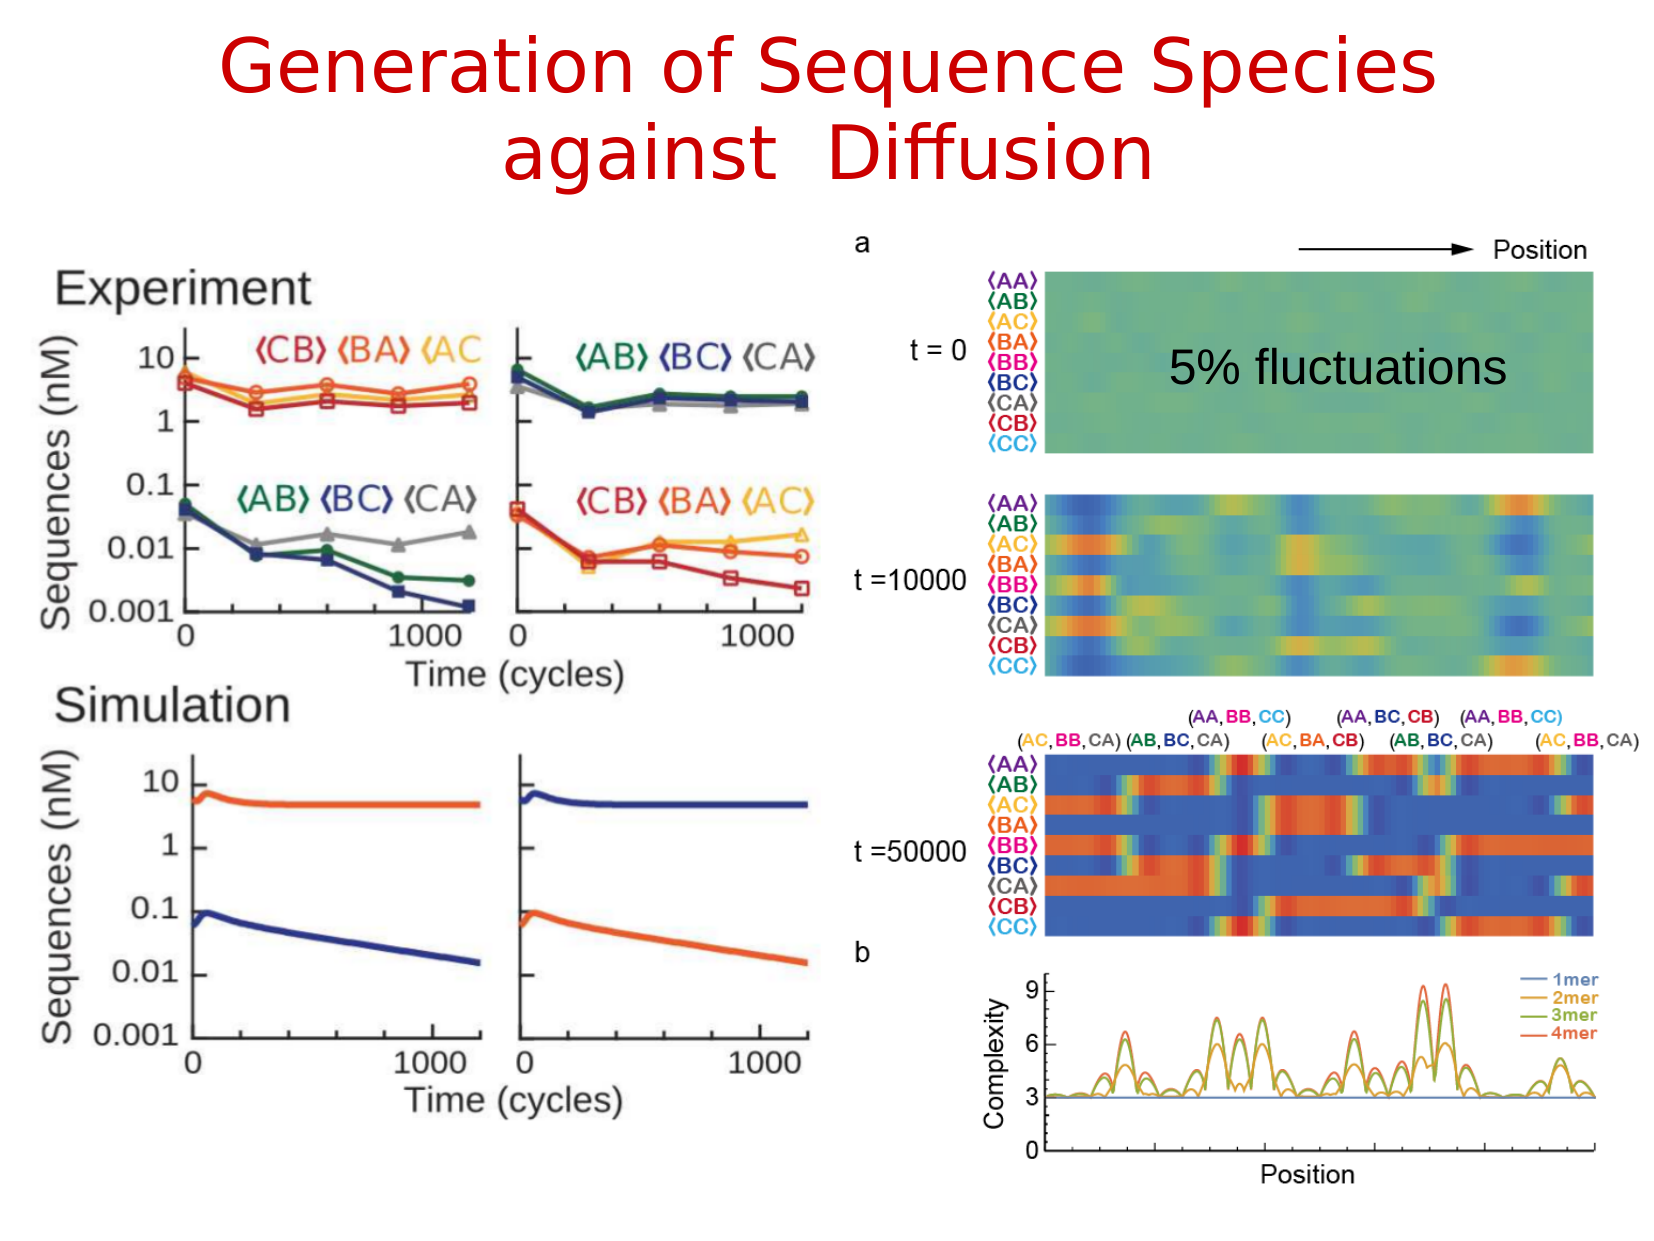

# Generation of Sequence Species against Diffusion
5% fluctuations